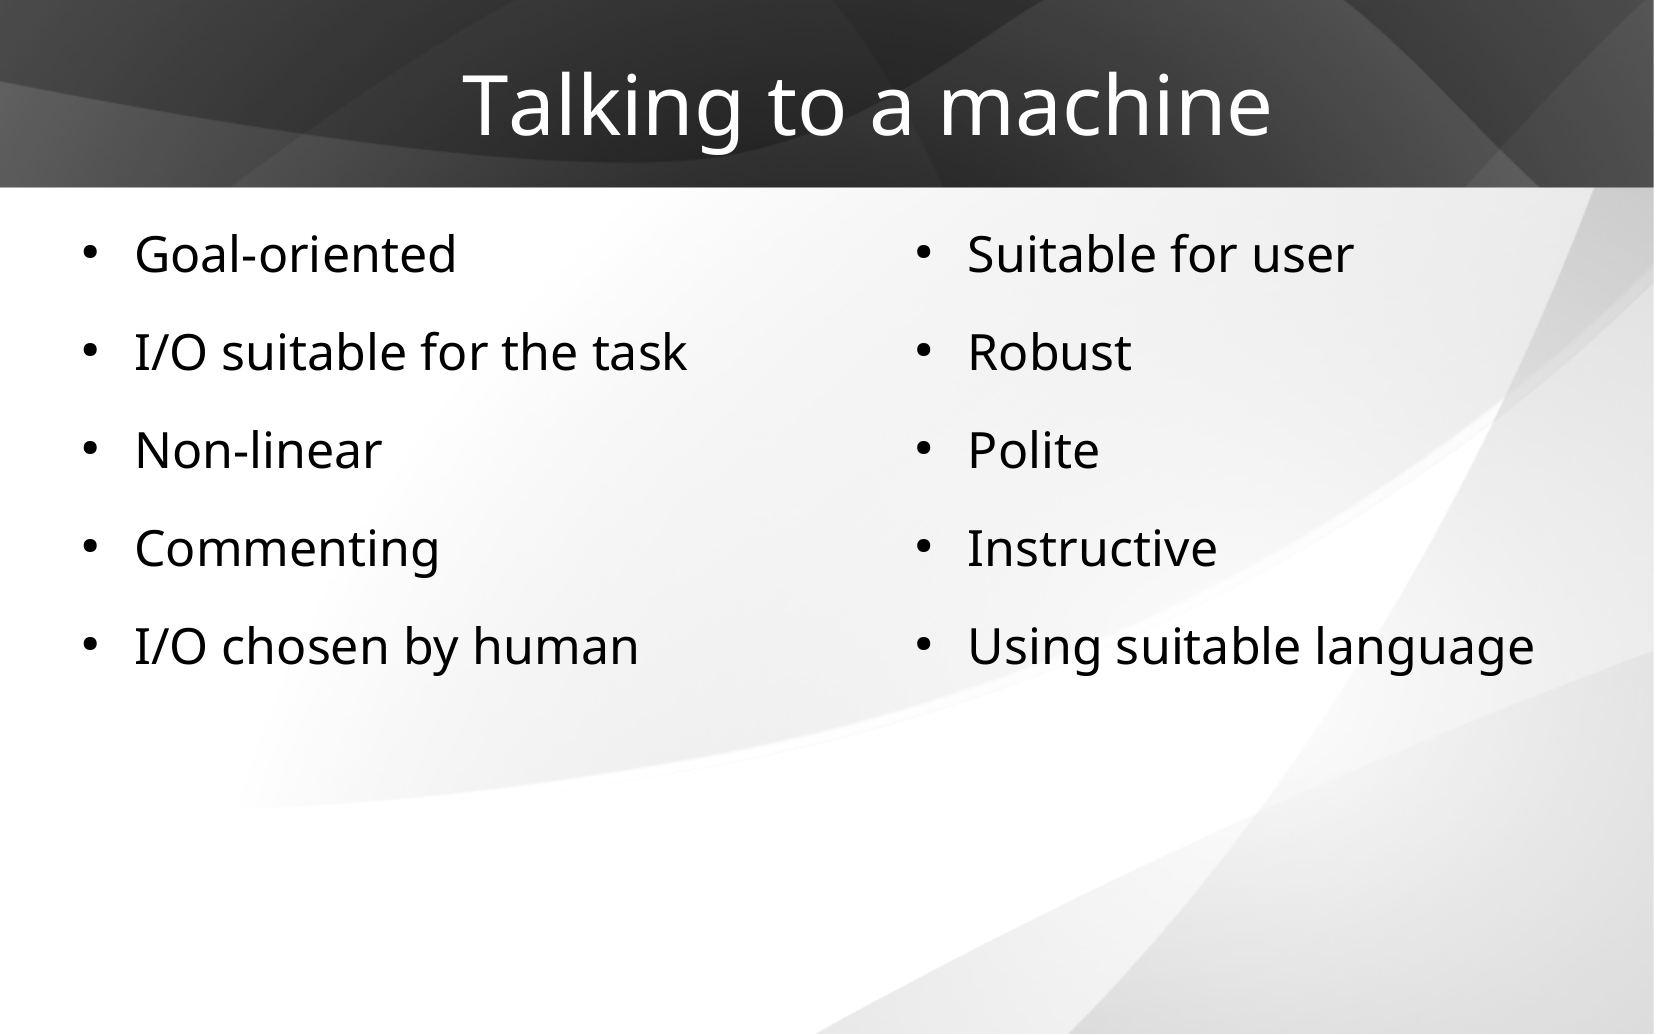

# Talking to a machine
Goal-oriented
I/O suitable for the task
Non-linear
Commenting
I/O chosen by human
Suitable for user
Robust
Polite
Instructive
Using suitable language